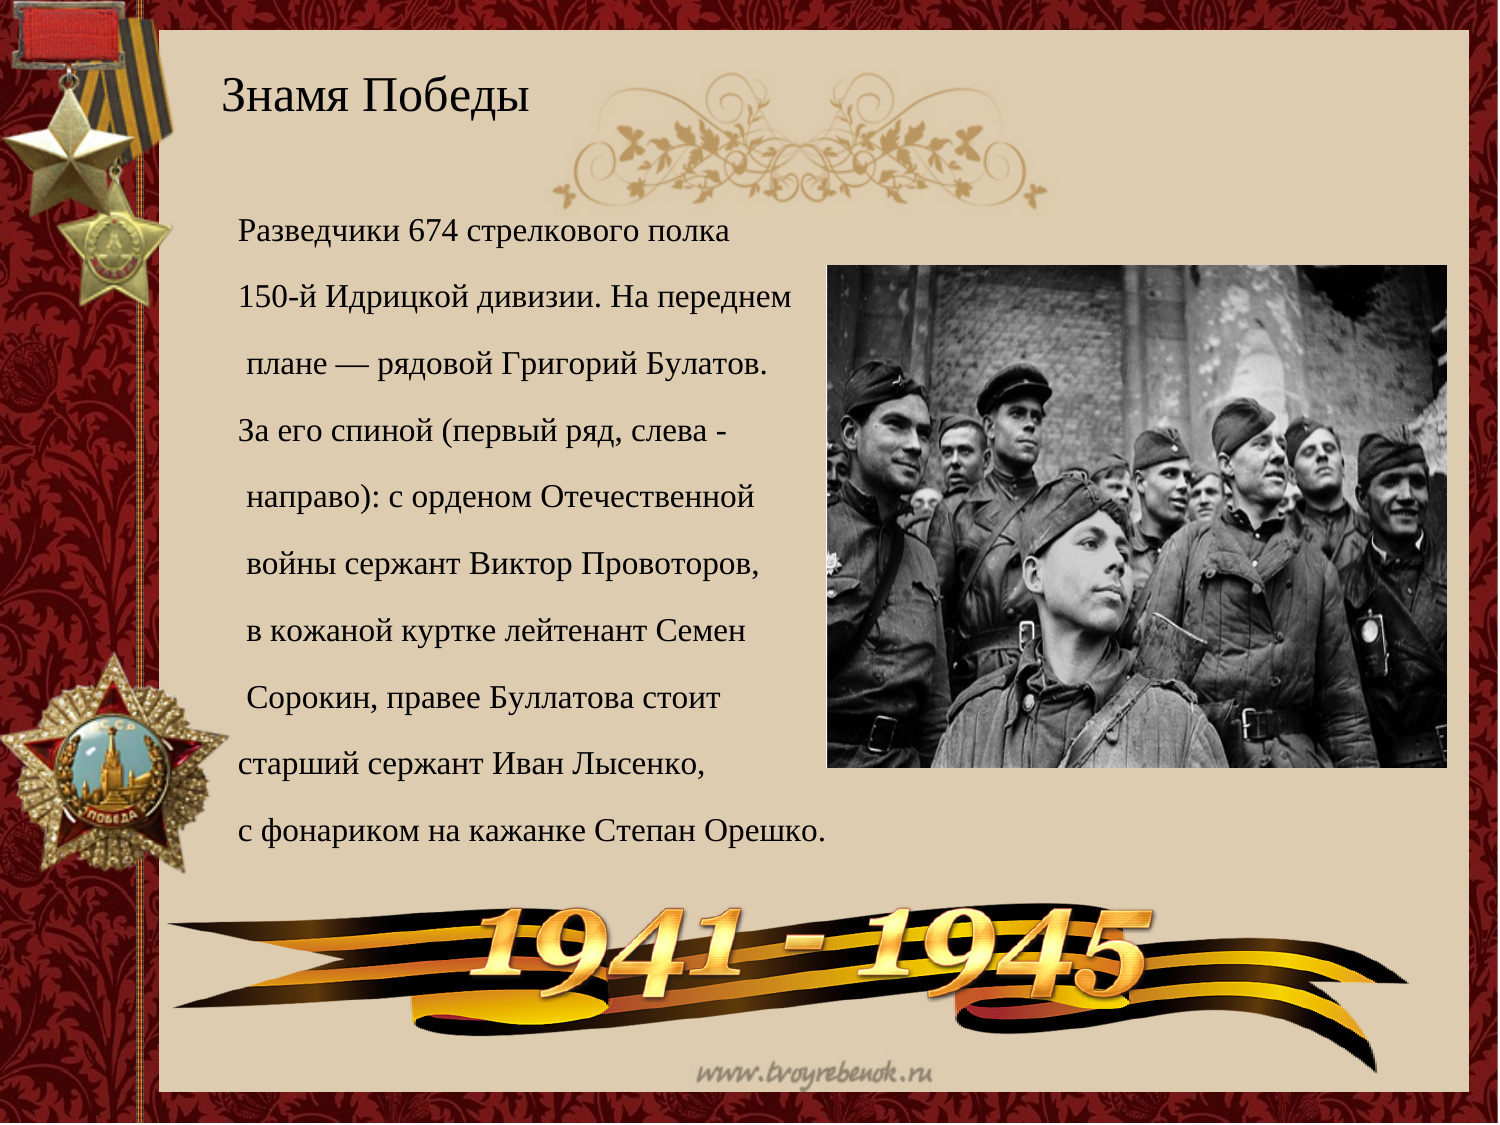

# Знамя Победы
Разведчики 674 стрелкового полка
150-й Идрицкой дивизии. На переднем
 плане — рядовой Григорий Булатов.
За его спиной (первый ряд, слева -
 направо): с орденом Отечественной
 войны сержант Виктор Провоторов,
 в кожаной куртке лейтенант Семен
 Сорокин, правее Буллатова стоит
старший сержант Иван Лысенко,
с фонариком на кажанке Степан Орешко.